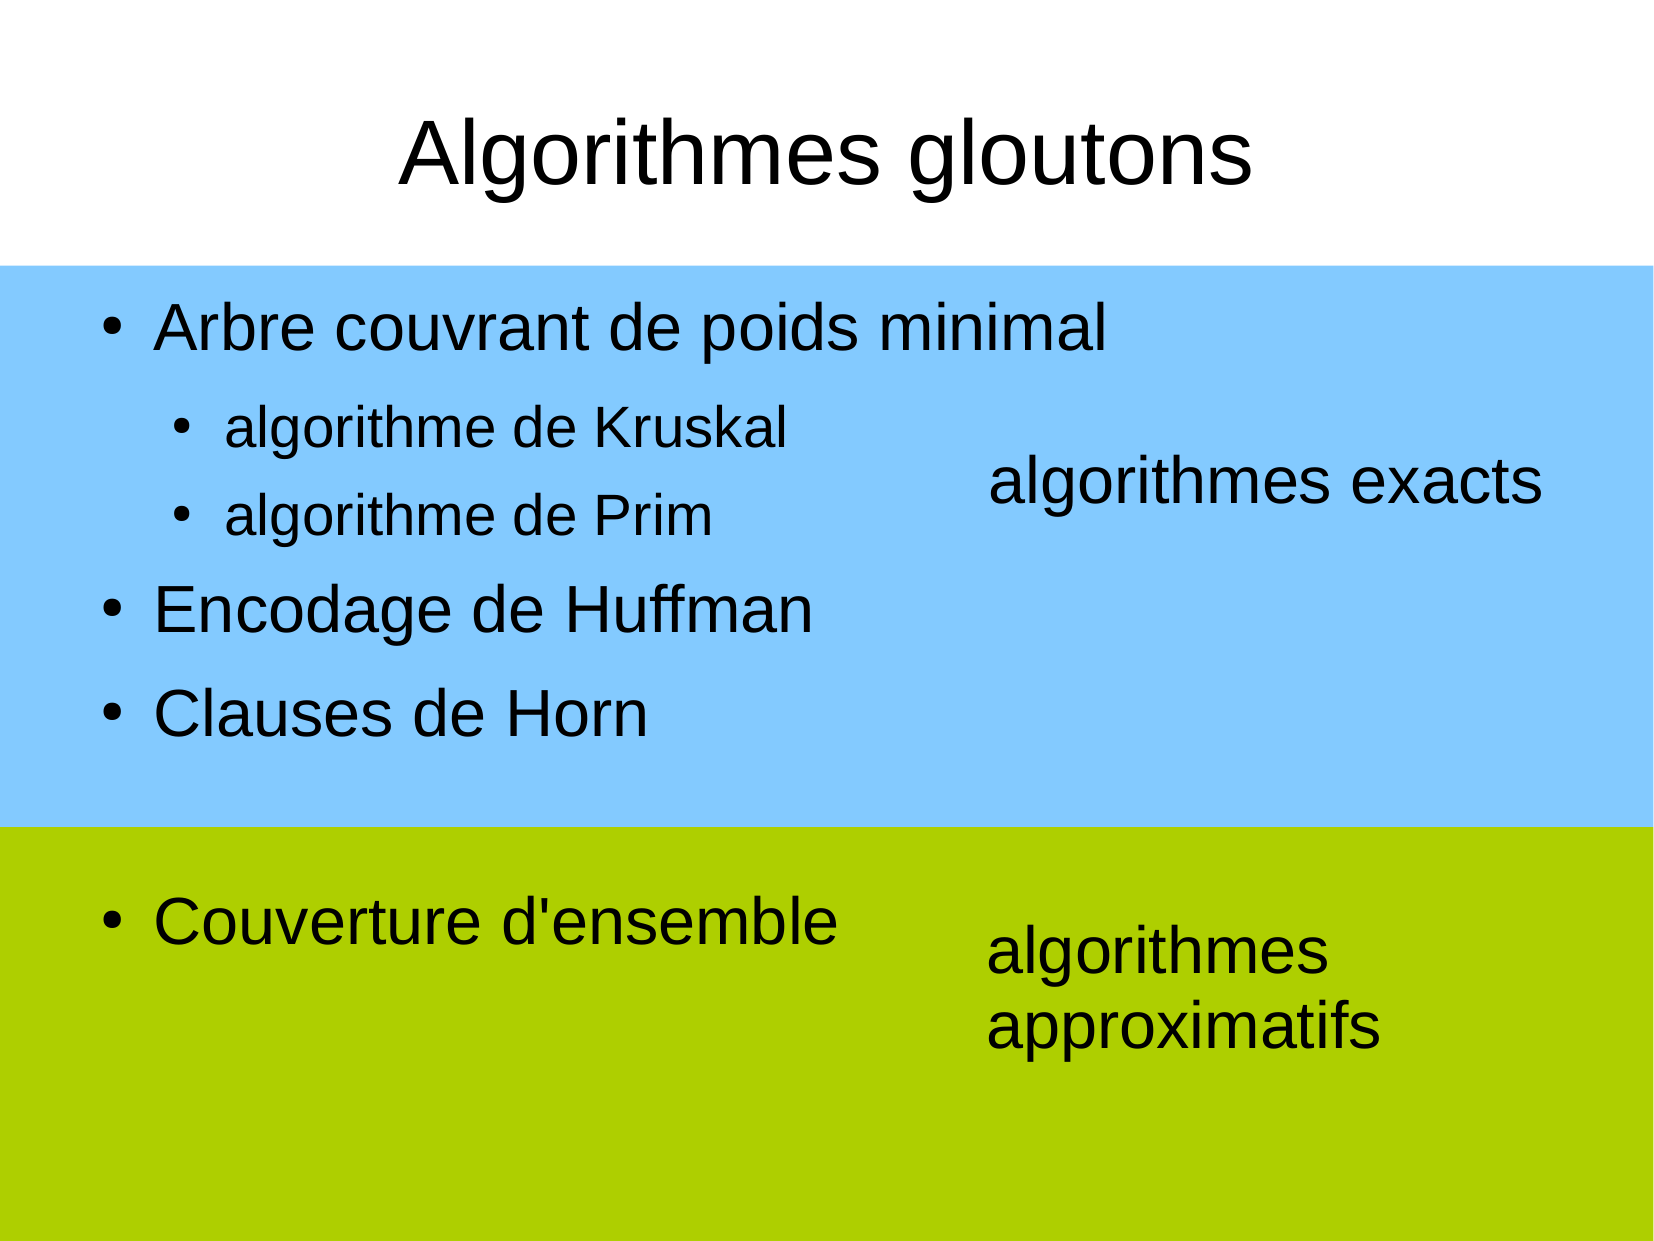

# Algorithmes gloutons
Arbre couvrant de poids minimal
algorithme de Kruskal
algorithme de Prim
Encodage de Huffman
Clauses de Horn
Couverture d'ensemble
algorithmes exacts
algorithmes
approximatifs